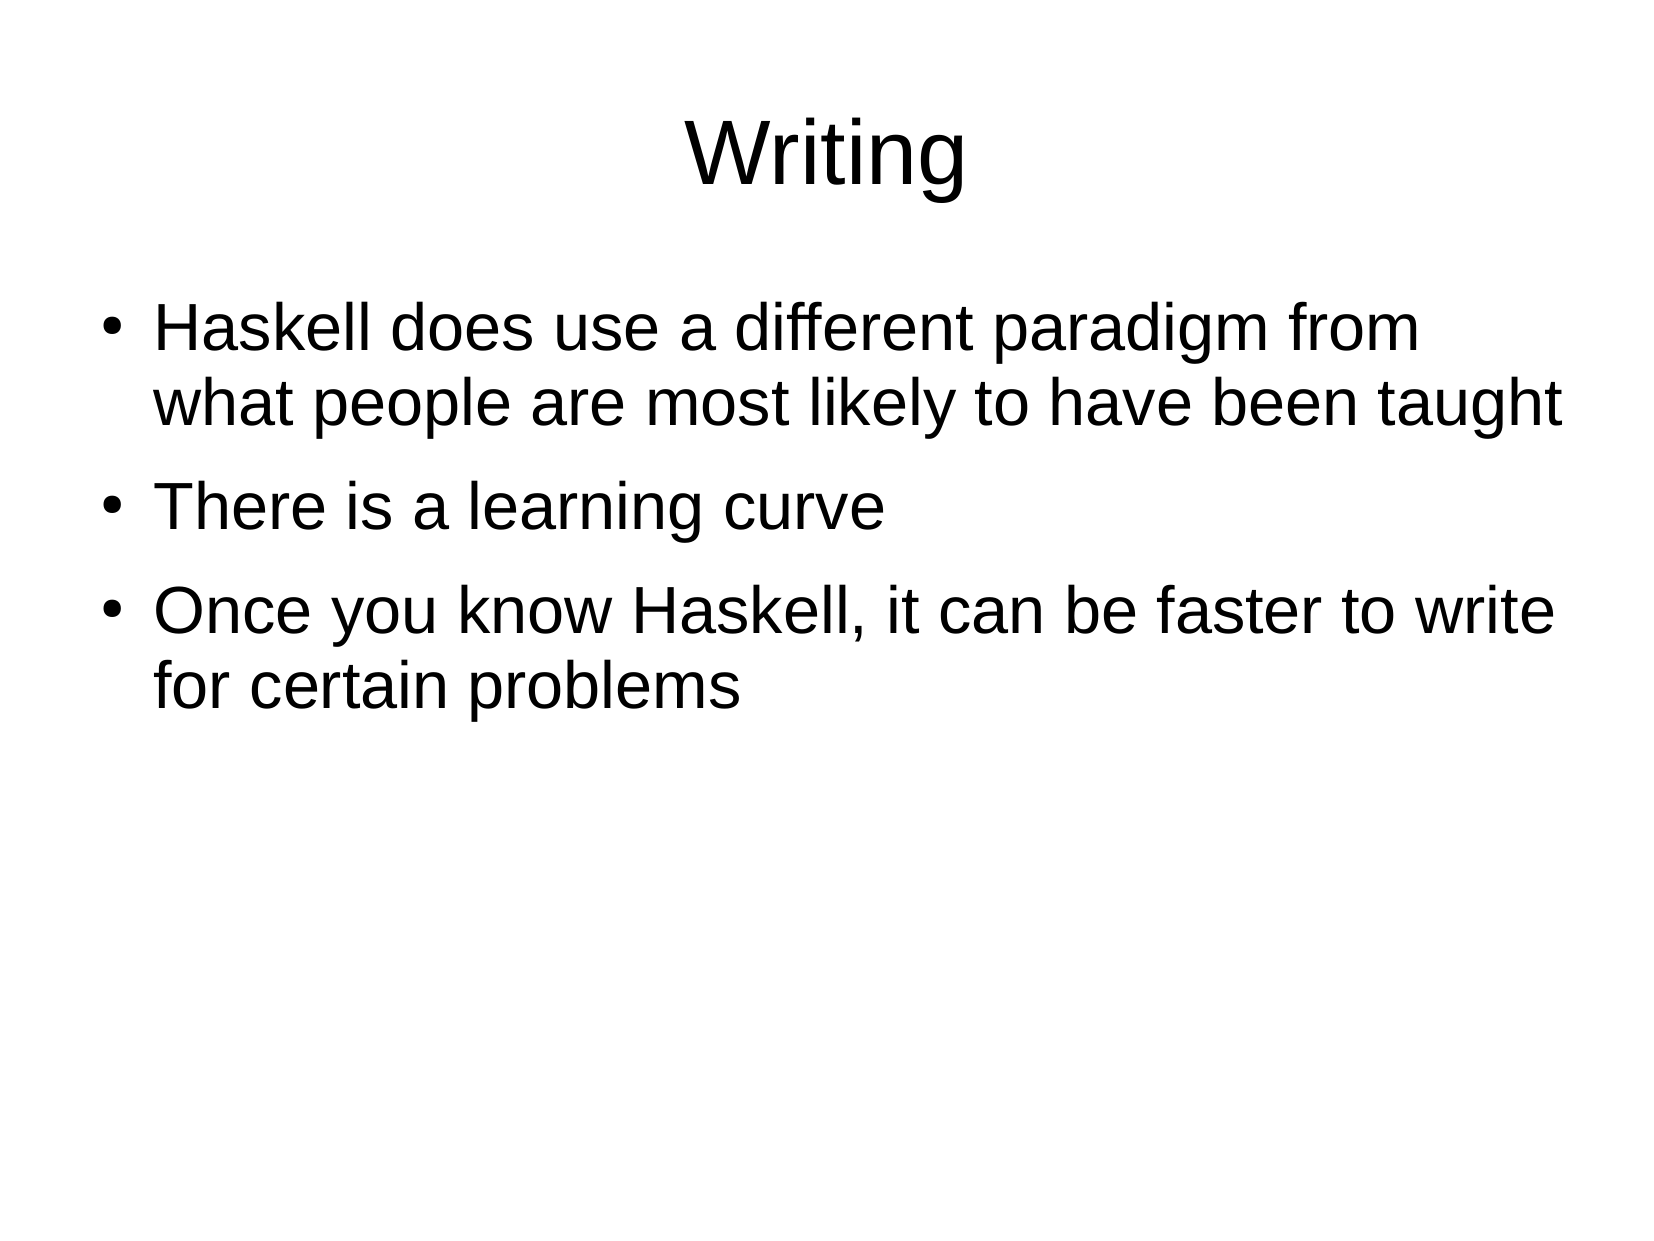

# Writing
Haskell does use a different paradigm from what people are most likely to have been taught
There is a learning curve
Once you know Haskell, it can be faster to write for certain problems